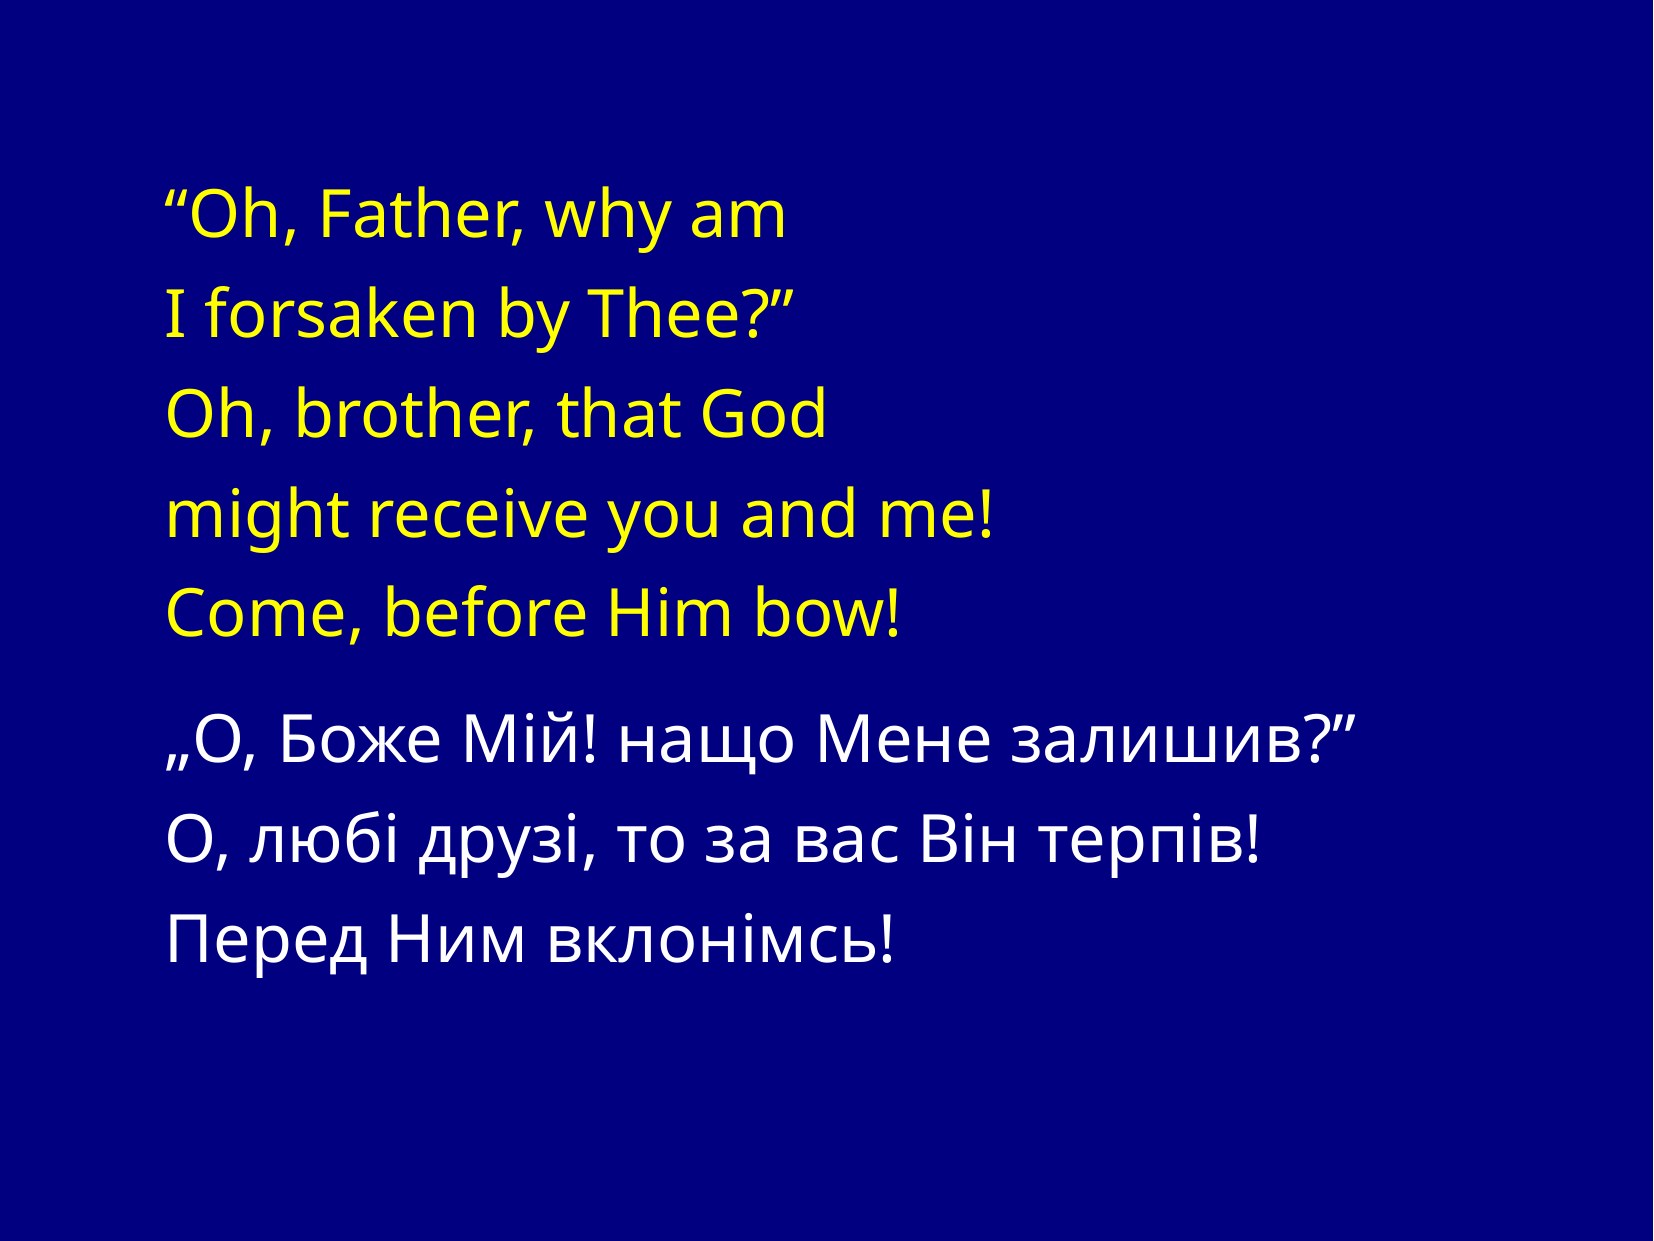

“Oh, Father, why am
	I forsaken by Thee?”
	Oh, brother, that God
	might receive you and me!
	Come, before Him bow!
	„О, Боже Мій! нащо Мене залишив?”
	О, любі друзі, то за вас Він терпів!
	Перед Ним вклонімсь!